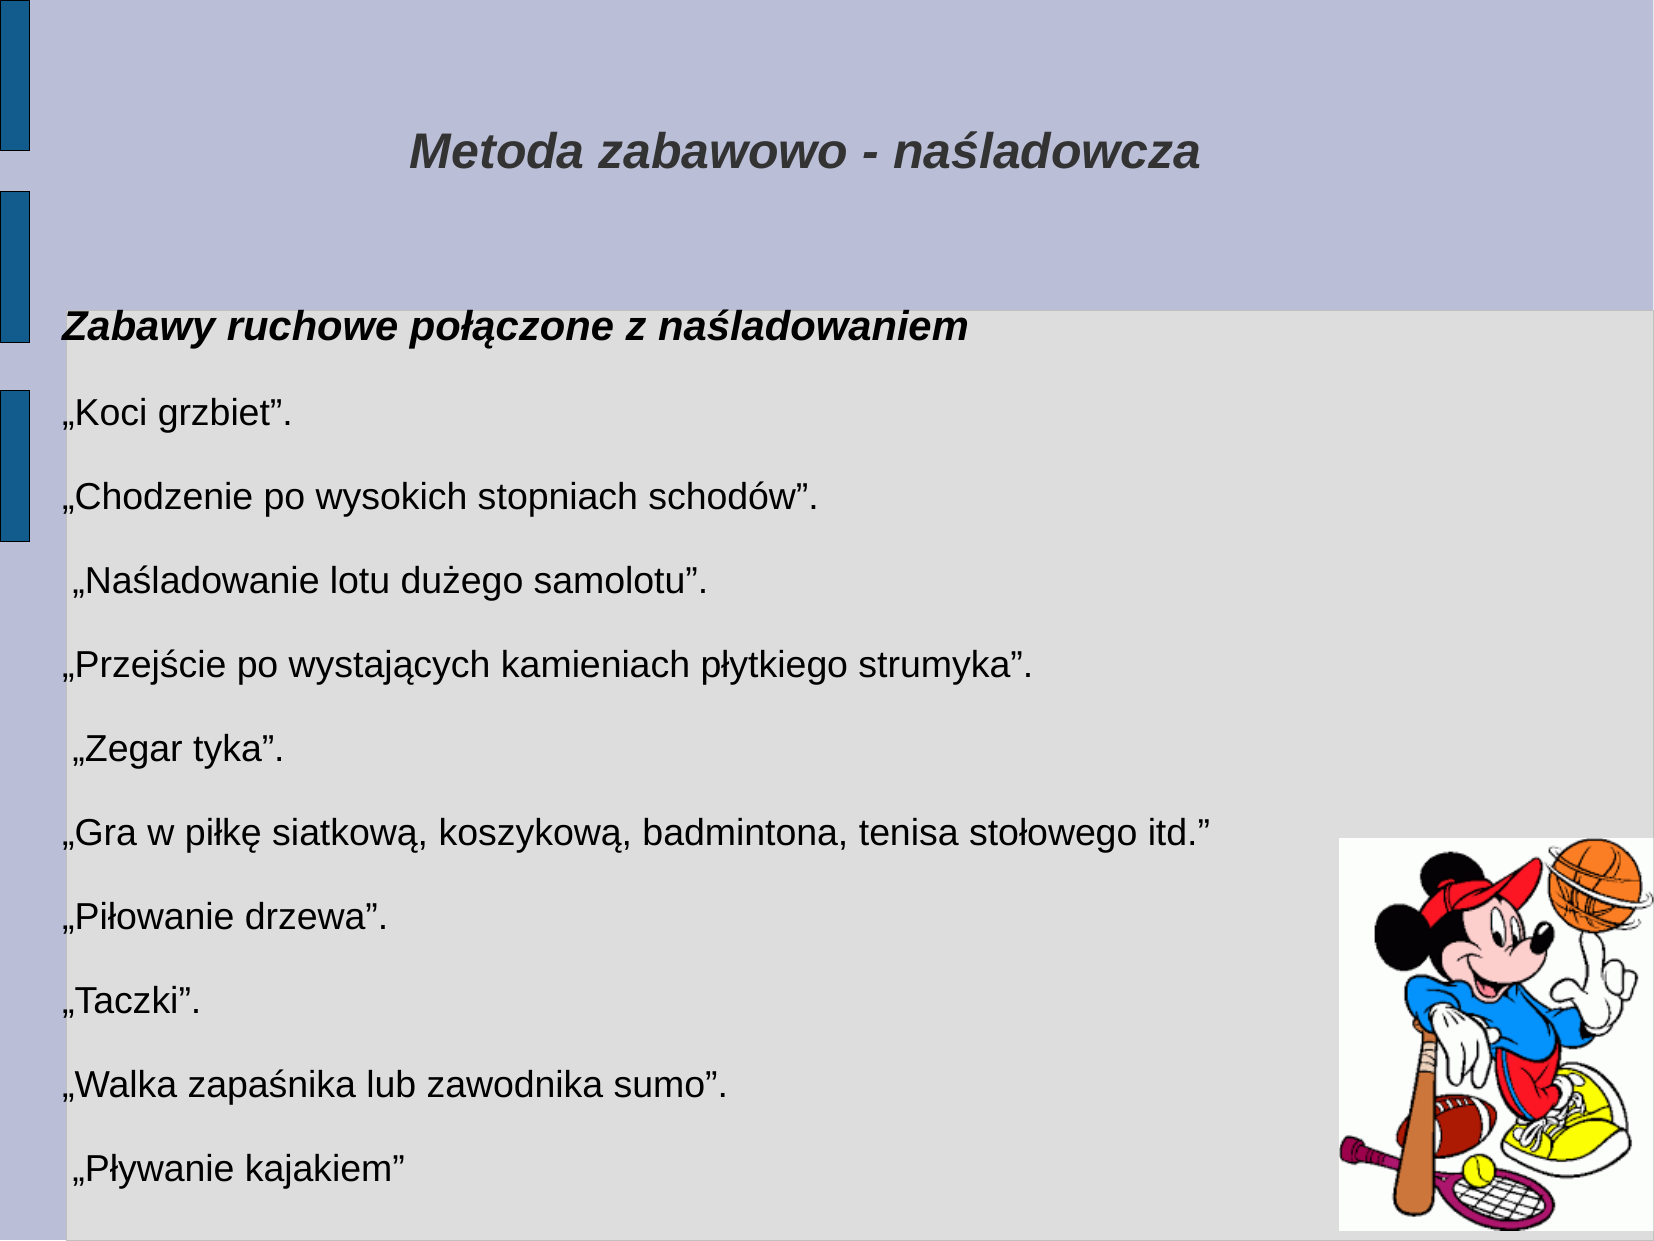

# Metoda zabawowo - naśladowcza
Zabawy ruchowe połączone z naśladowaniem
„Koci grzbiet”.
„Chodzenie po wysokich stopniach schodów”.
 „Naśladowanie lotu dużego samolotu”.
„Przejście po wystających kamieniach płytkiego strumyka”.
 „Zegar tyka”.
„Gra w piłkę siatkową, koszykową, badmintona, tenisa stołowego itd.”
„Piłowanie drzewa”.
„Taczki”.
„Walka zapaśnika lub zawodnika sumo”.
 „Pływanie kajakiem”